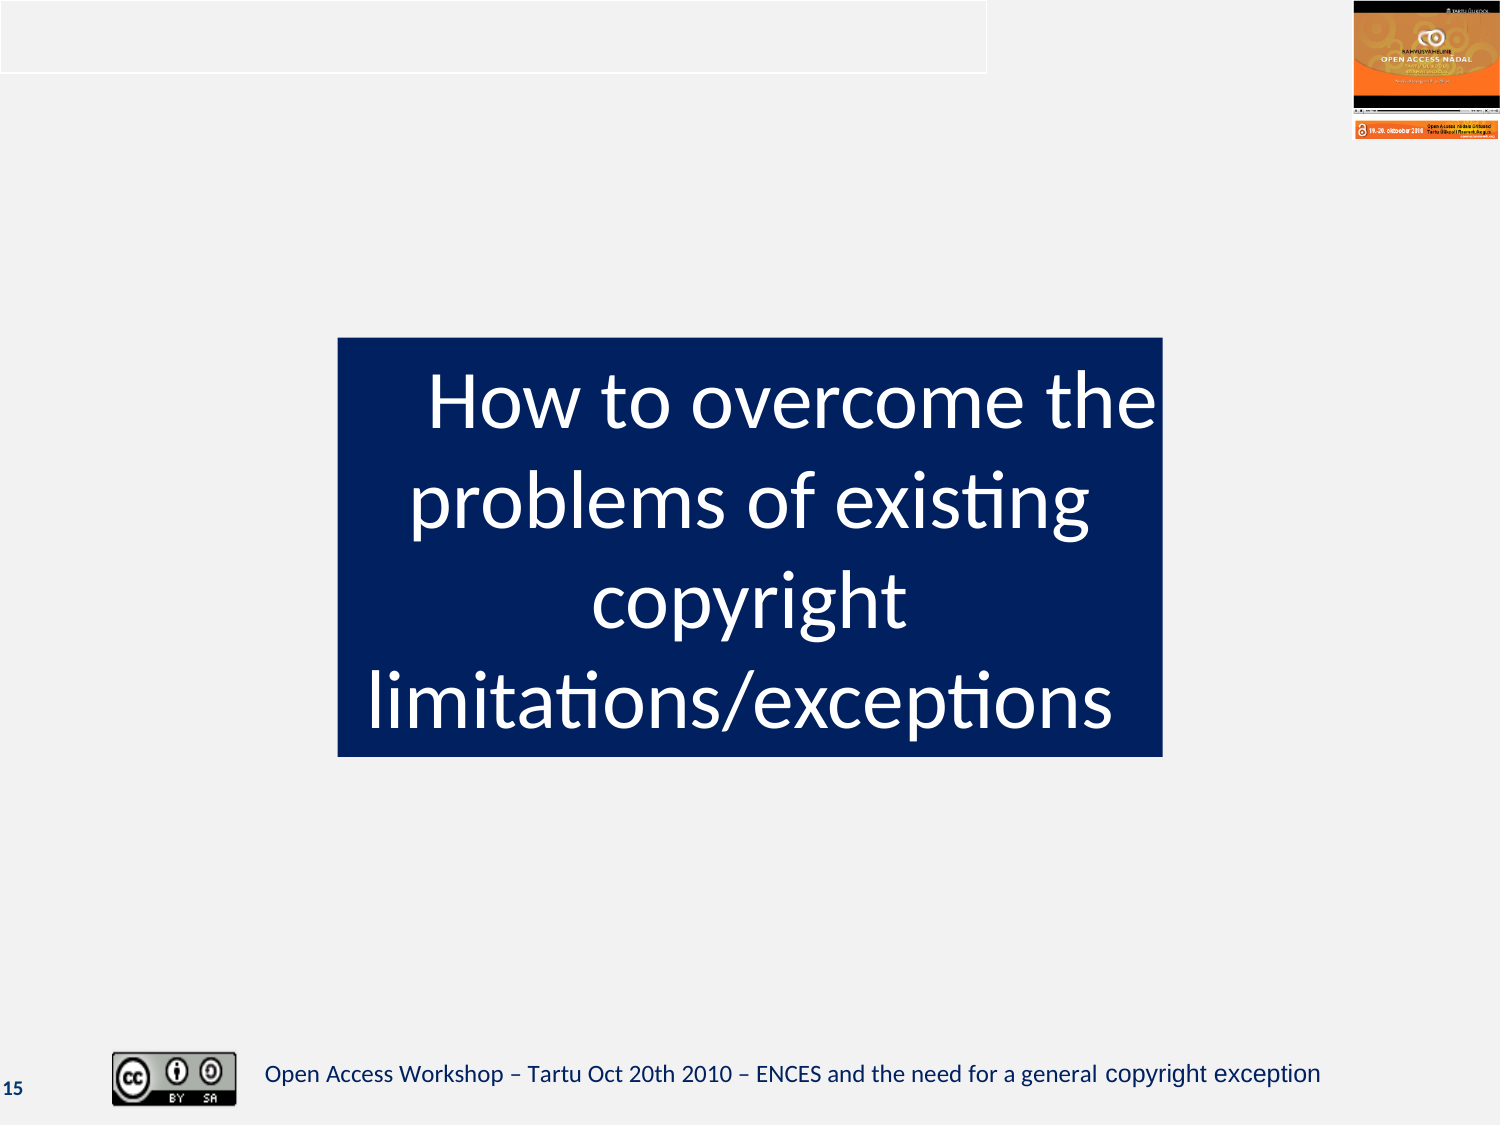

How to overcome the problems of existing copyright limitations/exceptions